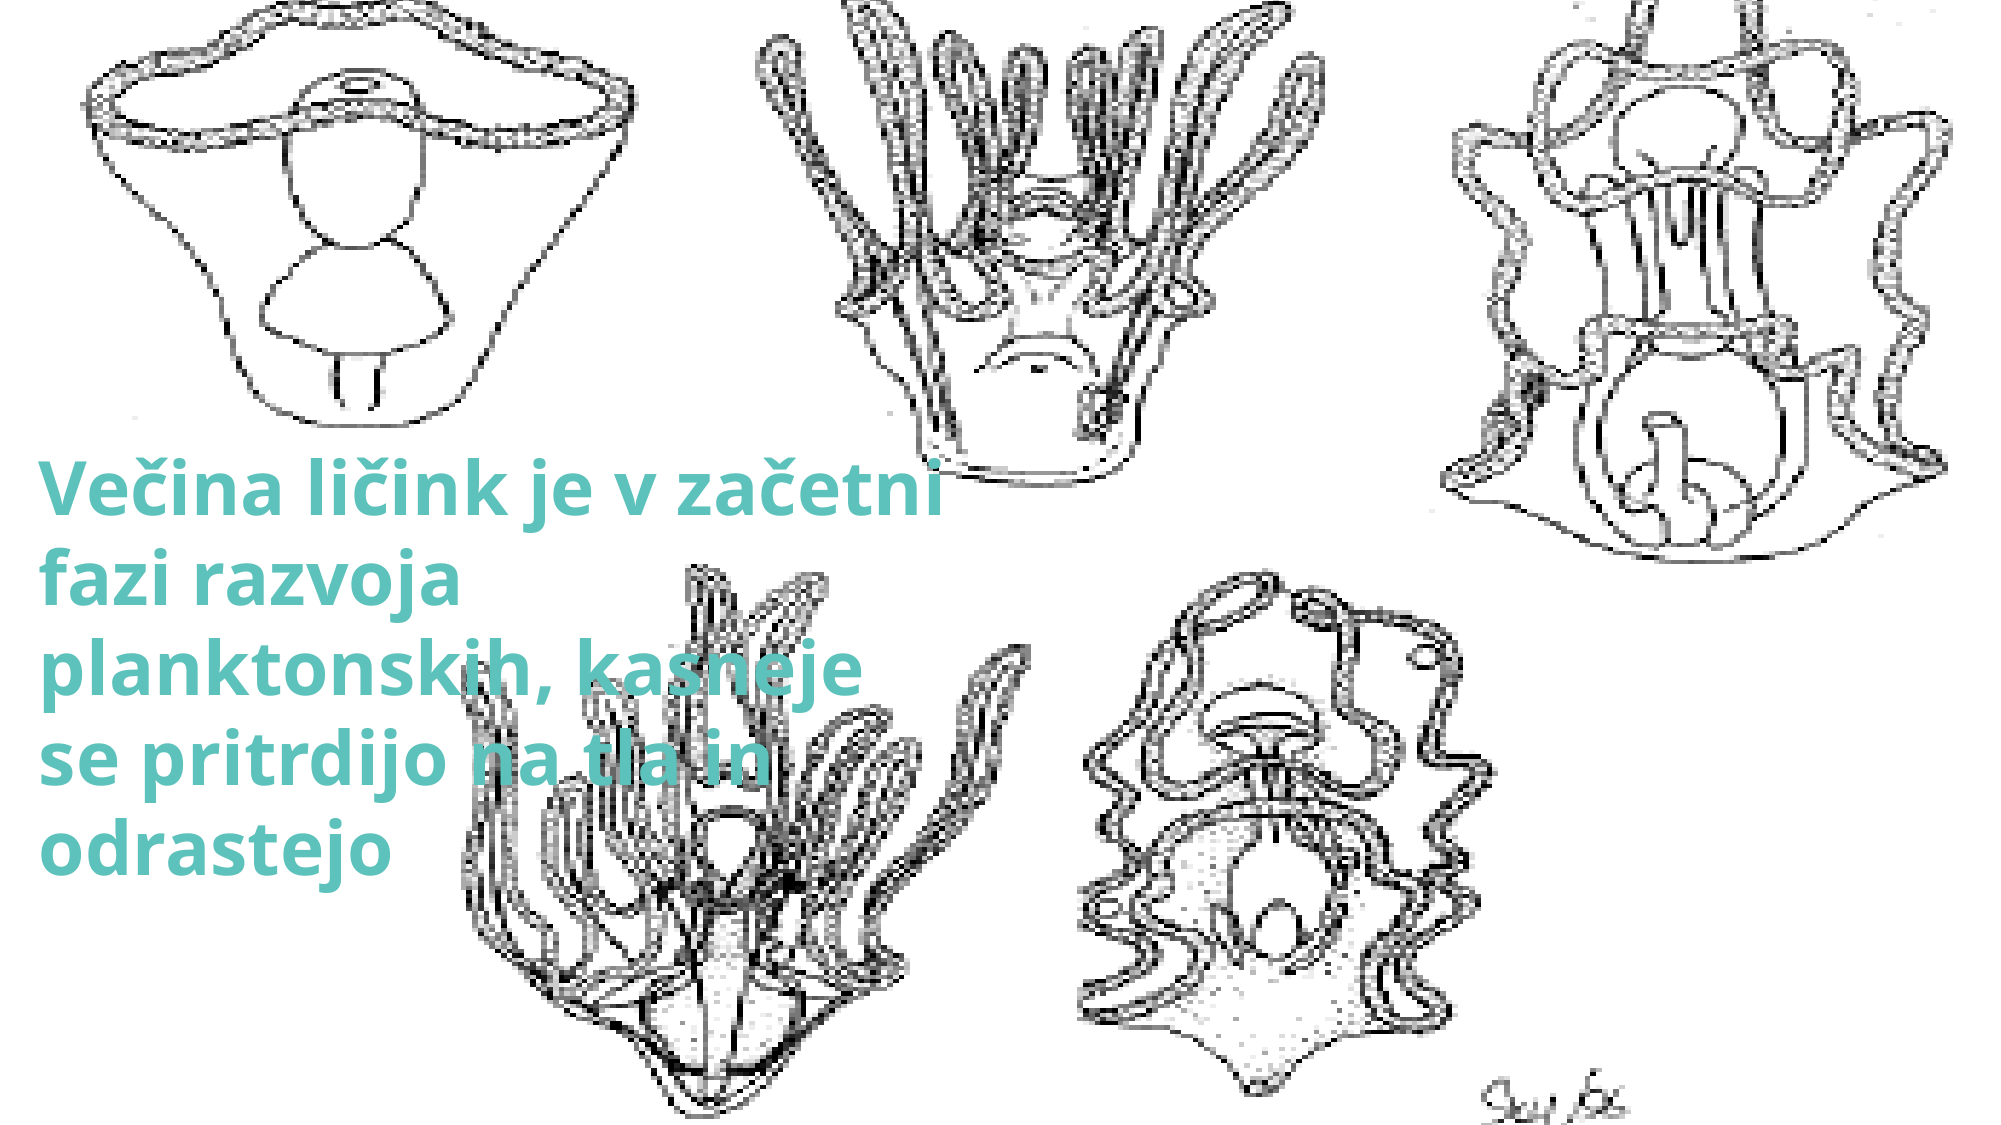

#
Večina ličink je v začetni fazi razvoja planktonskih, kasneje se pritrdijo na tla in odrastejo